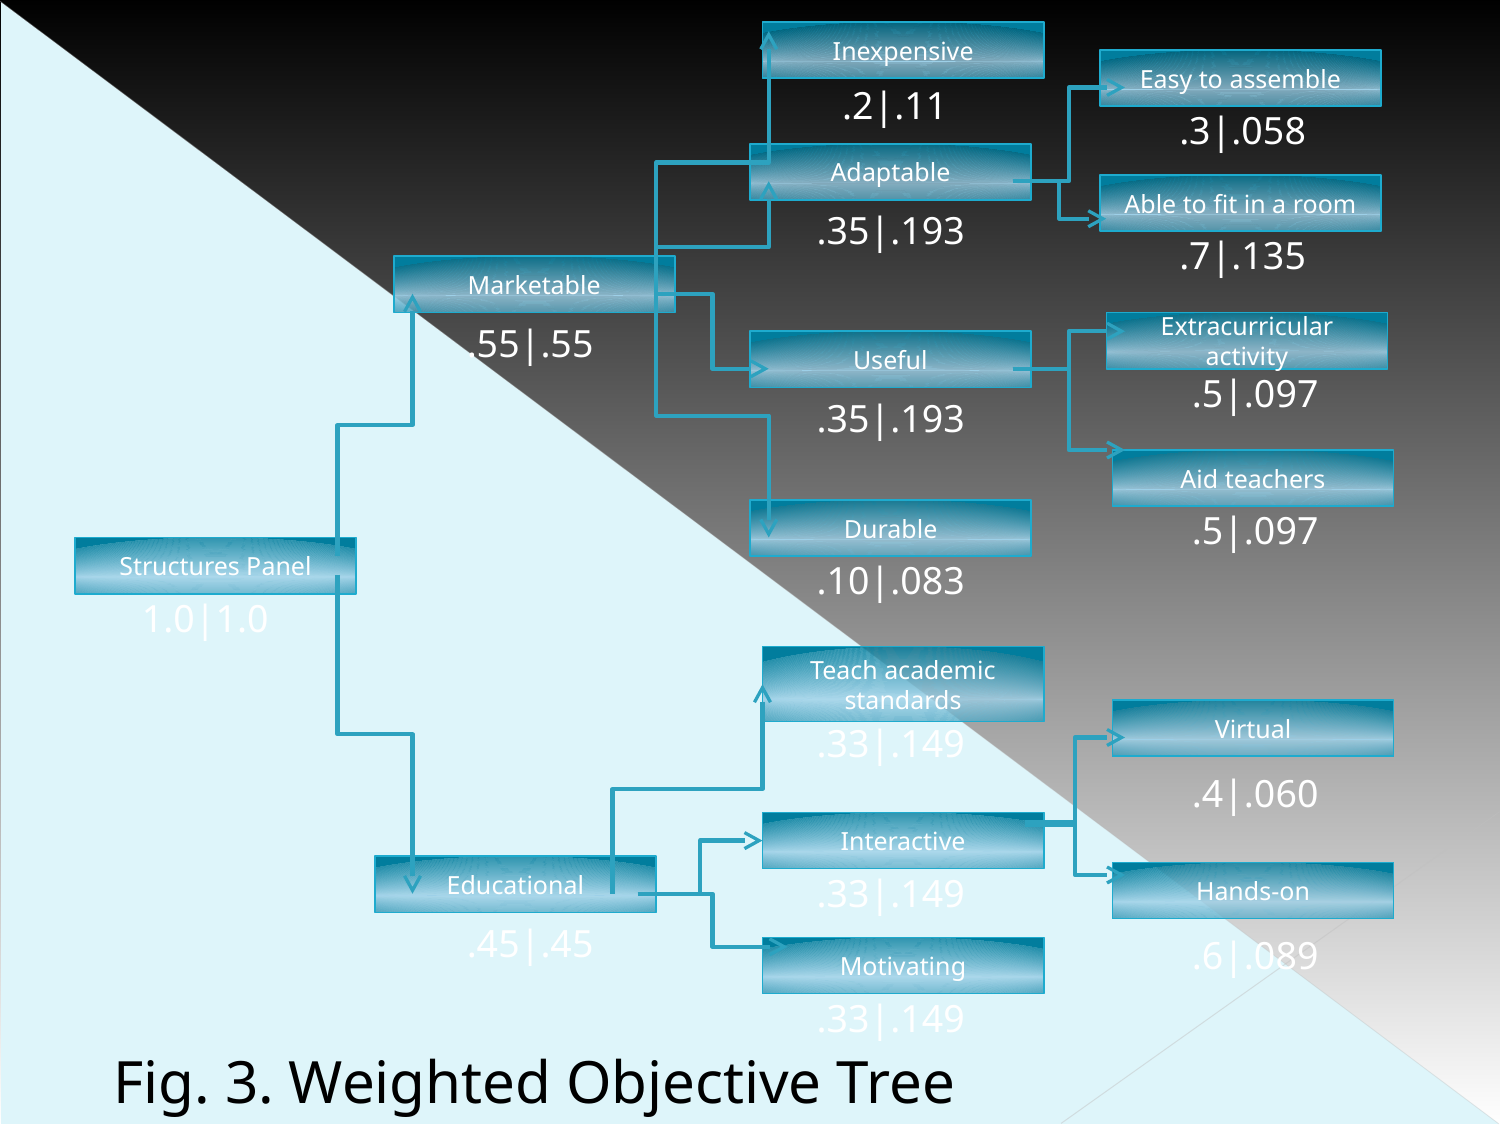

Inexpensive
Easy to assemble
.2|.11
.3|.058
Adaptable
Able to fit in a room
.35|.193
.7|.135
Marketable
.55|.55
Extracurricular activity
Useful
.5|.097
.35|.193
Aid teachers
Durable
.5|.097
Structures Panel
.10|.083
1.0|1.0
Teach academic standards
Virtual
.33|.149
.4|.060
Interactive
Educational
.33|.149
Hands-on
.45|.45
.6|.089
Motivating
.33|.149
Fig. 3. Weighted Objective Tree